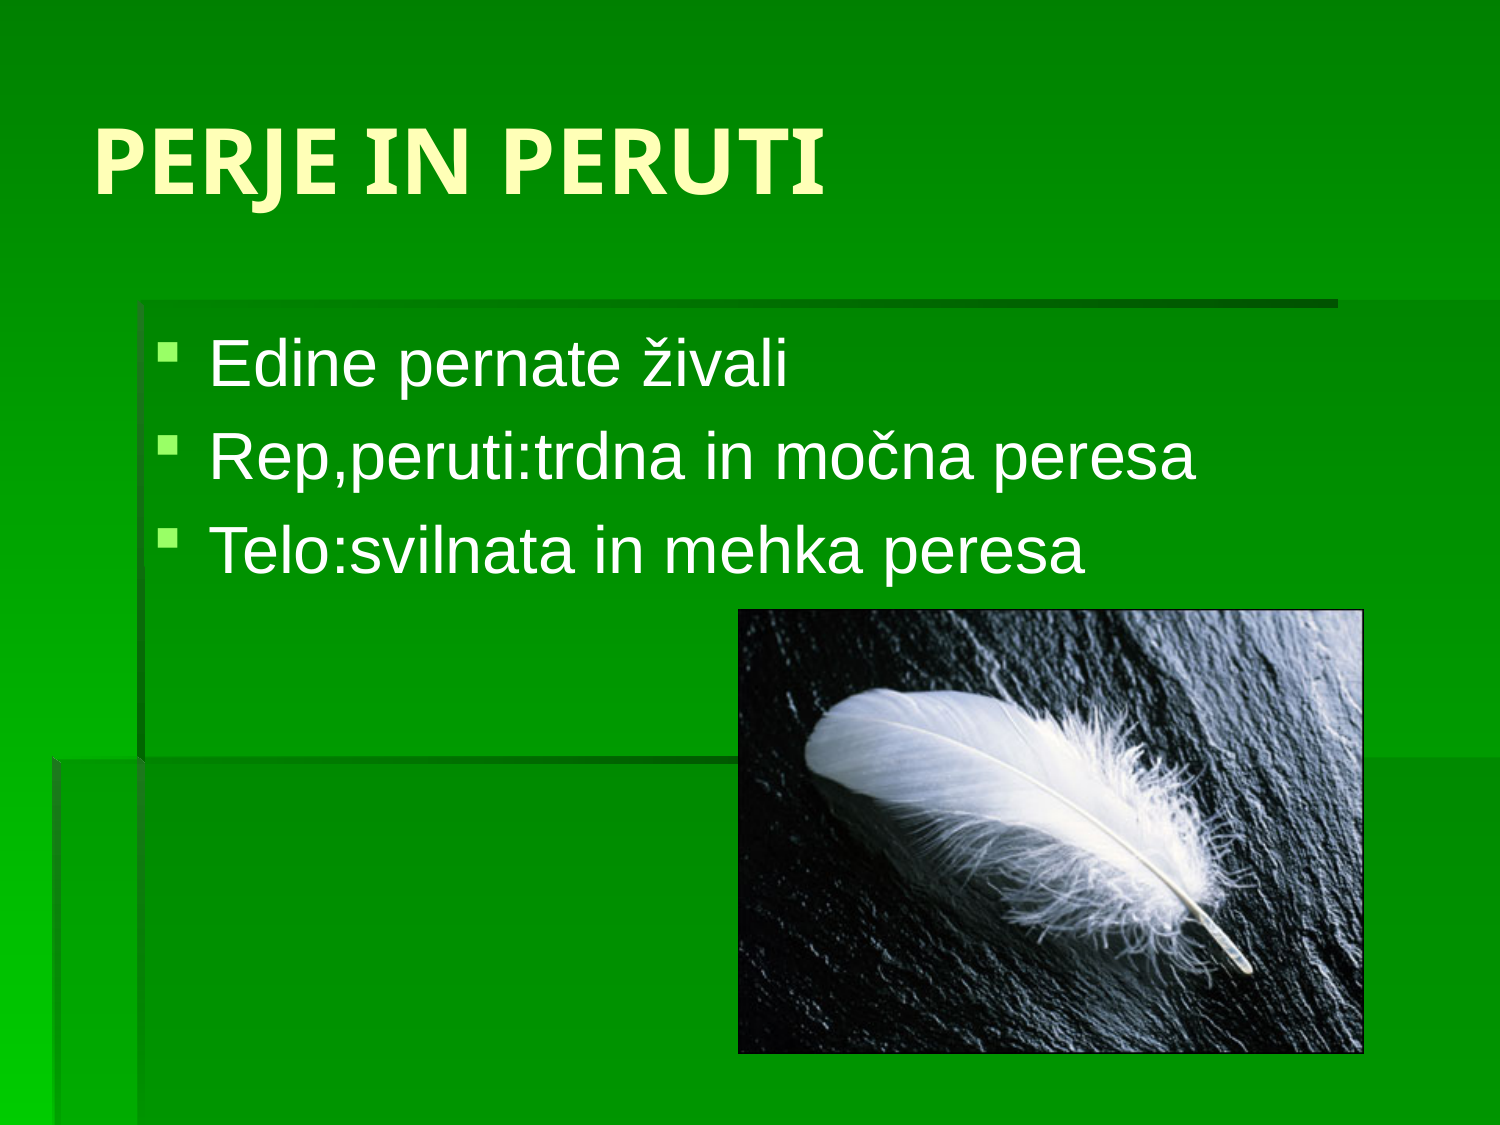

# PERJE IN PERUTI
Edine pernate živali
Rep,peruti:trdna in močna peresa
Telo:svilnata in mehka peresa